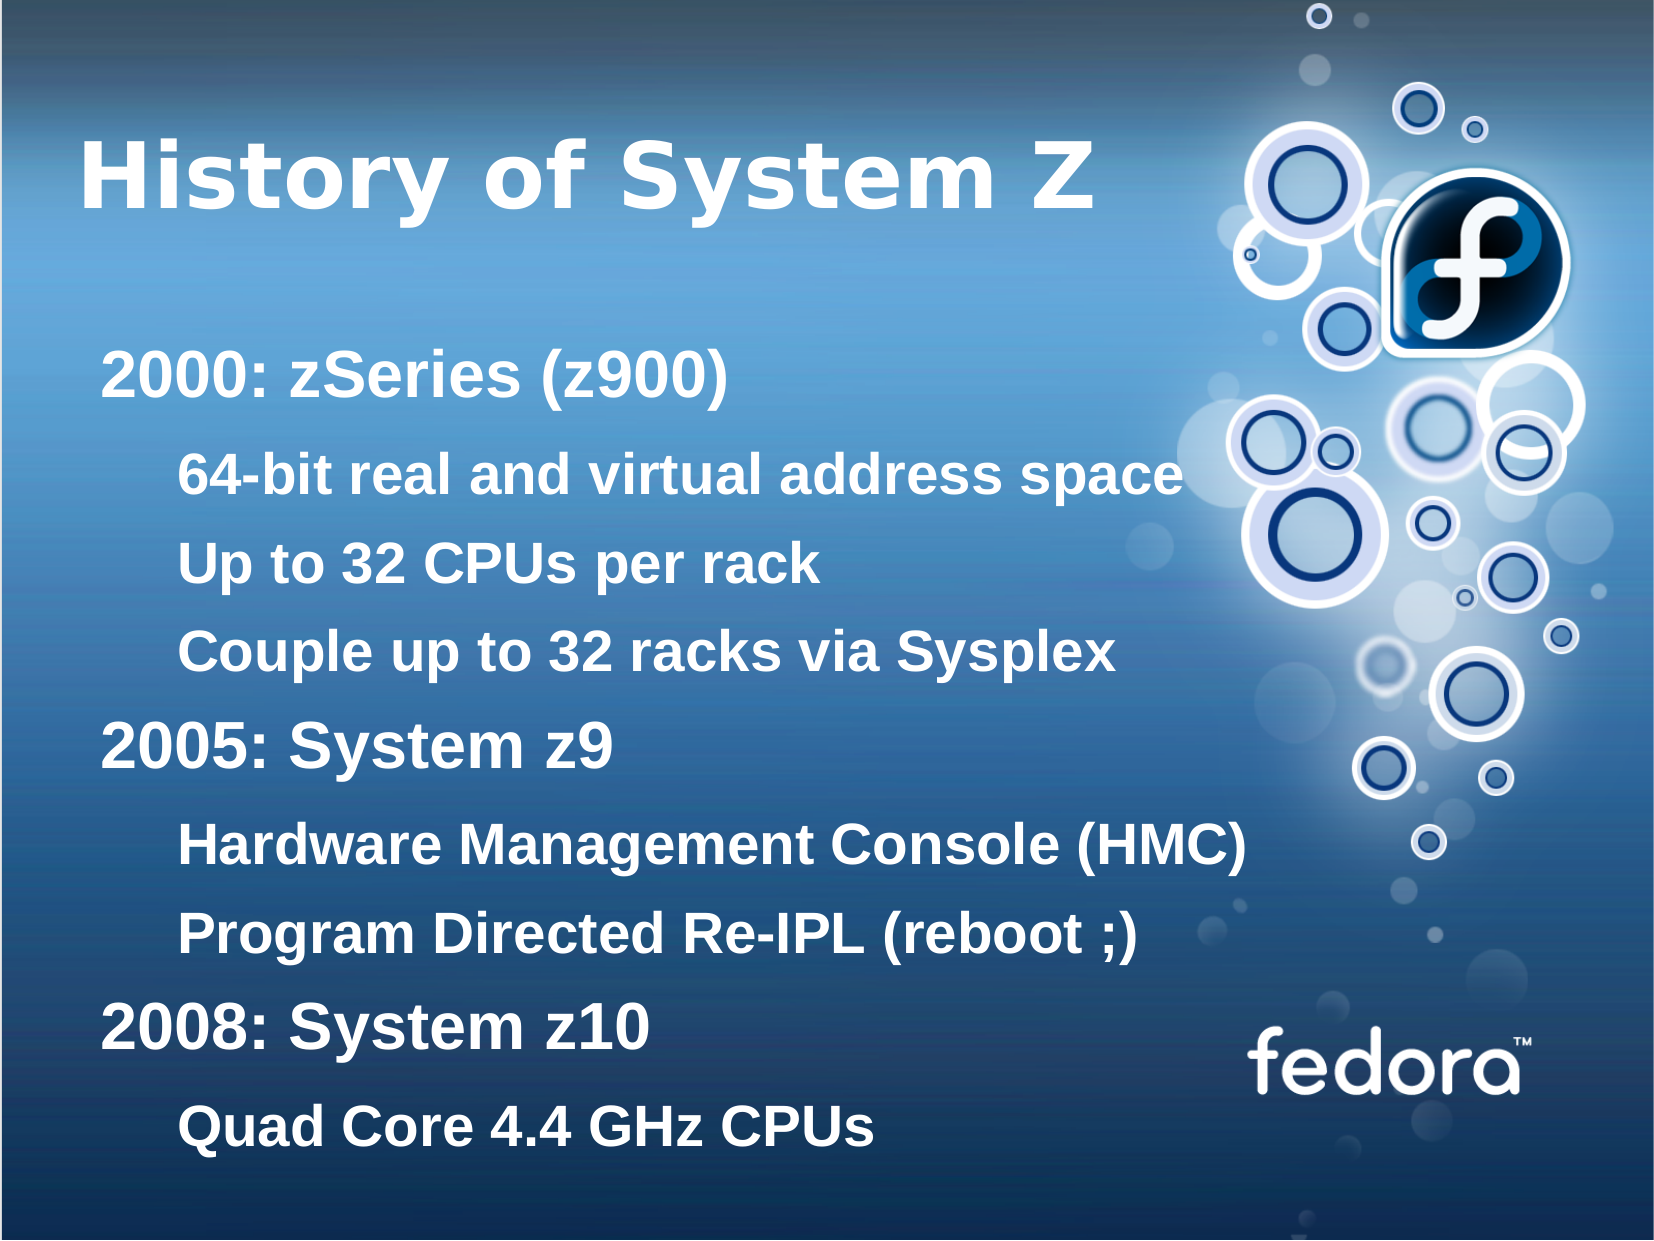

# History of System Z
2000: zSeries (z900)
64-bit real and virtual address space
Up to 32 CPUs per rack
Couple up to 32 racks via Sysplex
2005: System z9
Hardware Management Console (HMC)
Program Directed Re-IPL (reboot ;)
2008: System z10
Quad Core 4.4 GHz CPUs